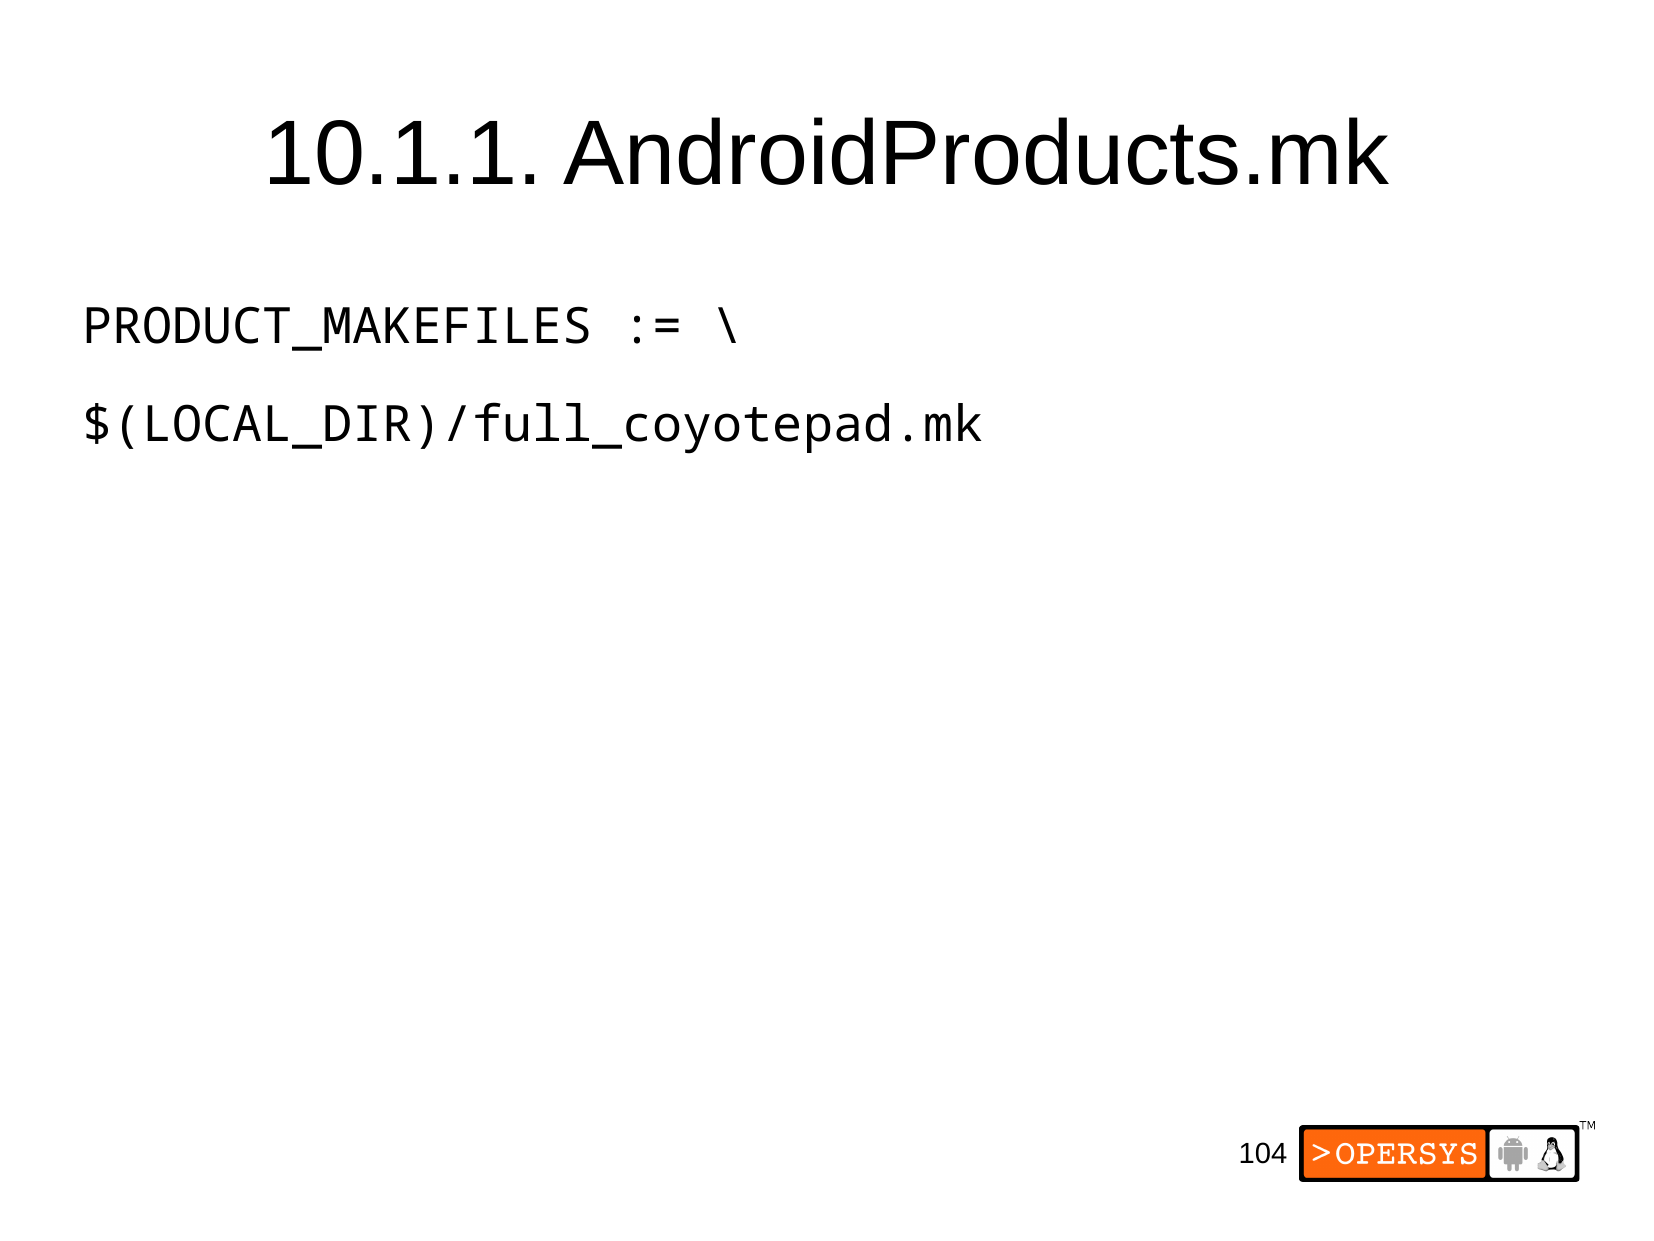

10.1.1. AndroidProducts.mk
# PRODUCT_MAKEFILES := \
$(LOCAL_DIR)/full_coyotepad.mk